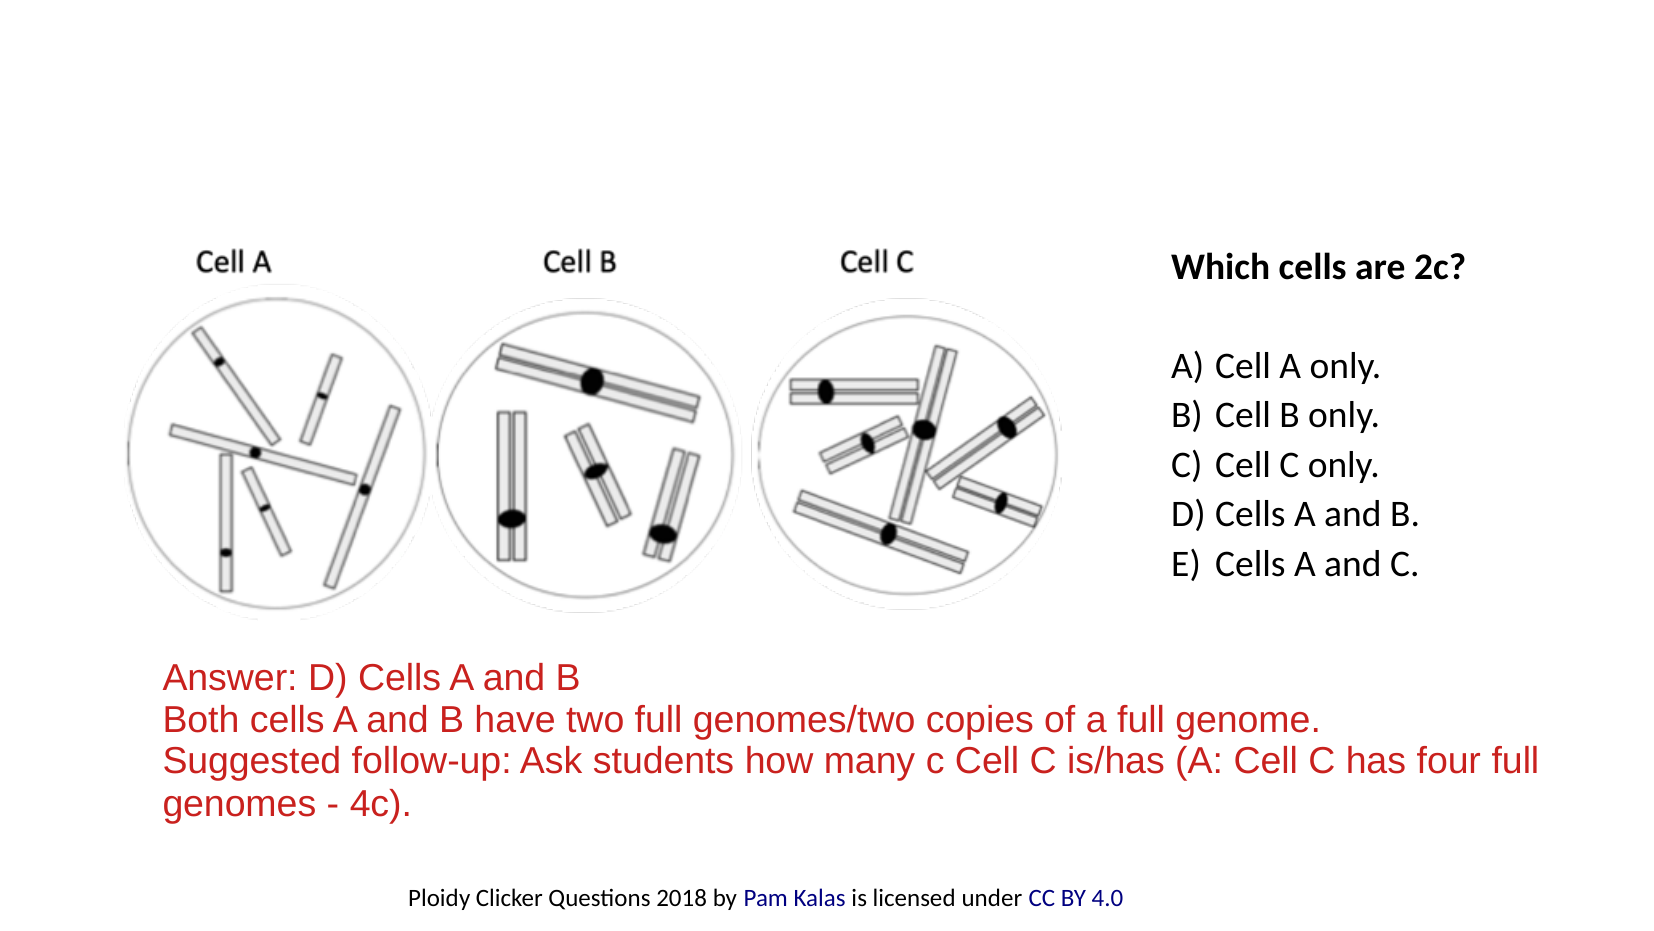

Which cells are 2c?
 Cell A only.
 Cell B only.
 Cell C only.
 Cells A and B.
 Cells A and C.
Answer: D) Cells A and B
Both cells A and B have two full genomes/two copies of a full genome.
Suggested follow-up: Ask students how many c Cell C is/has (A: Cell C has four full genomes - 4c).
Ploidy Clicker Questions 2018 by Pam Kalas is licensed under CC BY 4.0